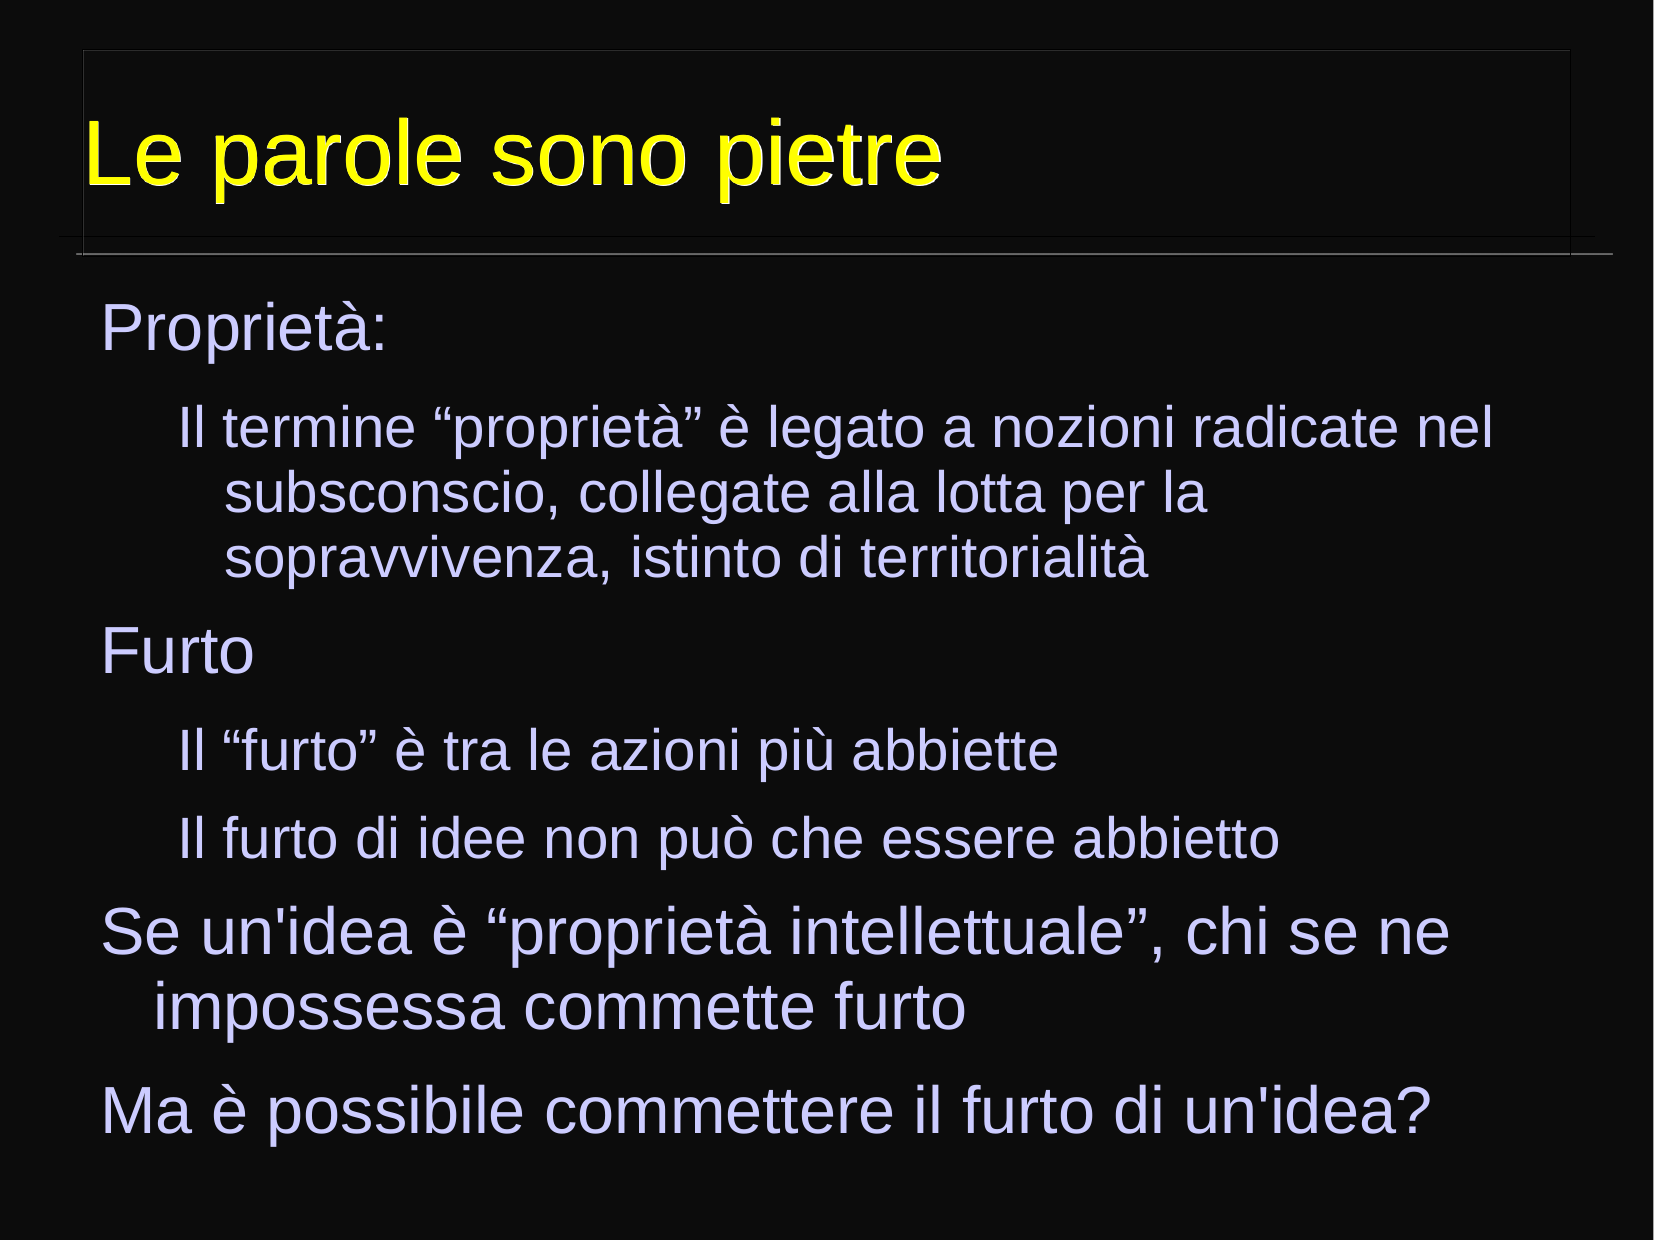

# Le parole sono pietre
Proprietà:
Il termine “proprietà” è legato a nozioni radicate nel subsconscio, collegate alla lotta per la sopravvivenza, istinto di territorialità
Furto
Il “furto” è tra le azioni più abbiette
Il furto di idee non può che essere abbietto
Se un'idea è “proprietà intellettuale”, chi se ne impossessa commette furto
Ma è possibile commettere il furto di un'idea?